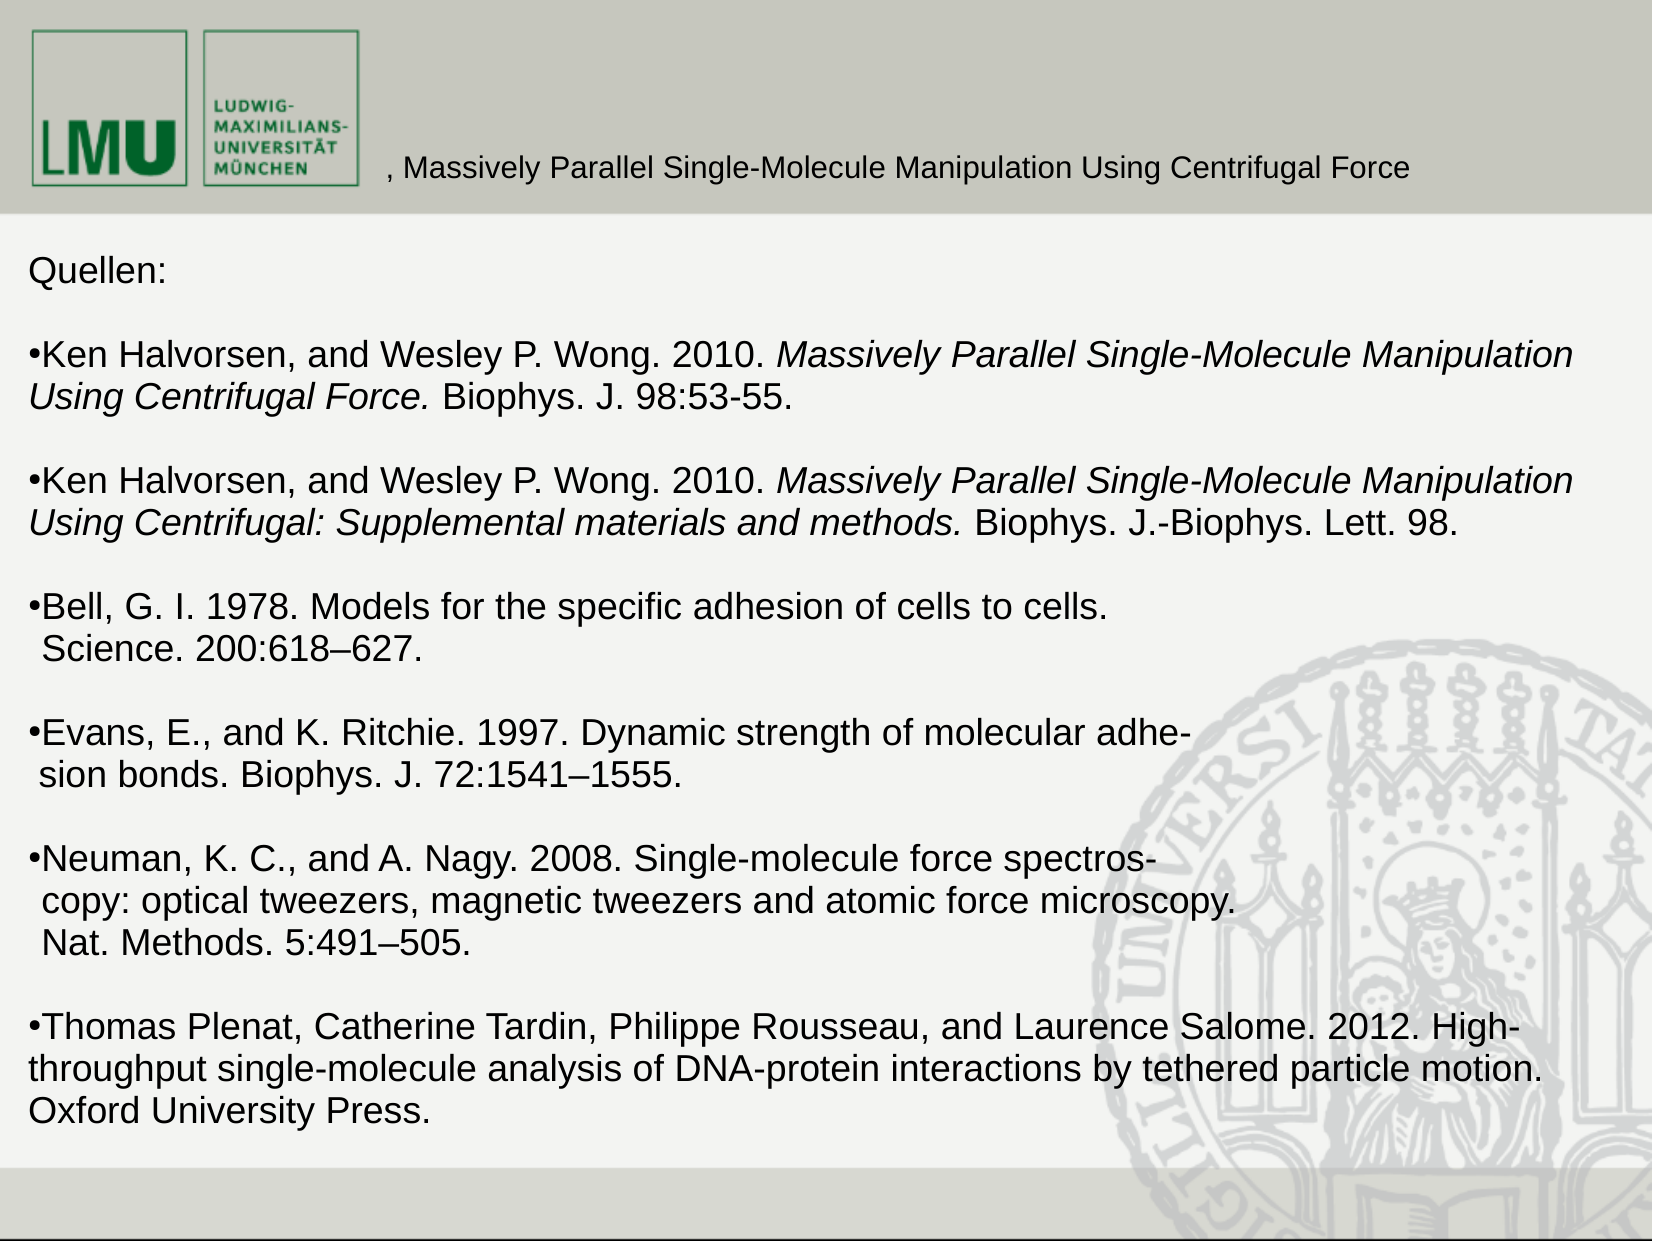

, Massively Parallel Single-Molecule Manipulation Using Centrifugal Force
Quellen:
Ken Halvorsen, and Wesley P. Wong. 2010. Massively Parallel Single-Molecule Manipulation Using Centrifugal Force. Biophys. J. 98:53-55.
Ken Halvorsen, and Wesley P. Wong. 2010. Massively Parallel Single-Molecule Manipulation Using Centrifugal: Supplemental materials and methods. Biophys. J.-Biophys. Lett. 98.
Bell, G. I. 1978. Models for the specific adhesion of cells to cells.
Science. 200:618–627.
Evans, E., and K. Ritchie. 1997. Dynamic strength of molecular adhe-
 sion bonds. Biophys. J. 72:1541–1555.
Neuman, K. C., and A. Nagy. 2008. Single-molecule force spectros-
copy: optical tweezers, magnetic tweezers and atomic force microscopy.
Nat. Methods. 5:491–505.
Thomas Plenat, Catherine Tardin, Philippe Rousseau, and Laurence Salome. 2012. High-throughput single-molecule analysis of DNA-protein interactions by tethered particle motion. Oxford University Press.
#